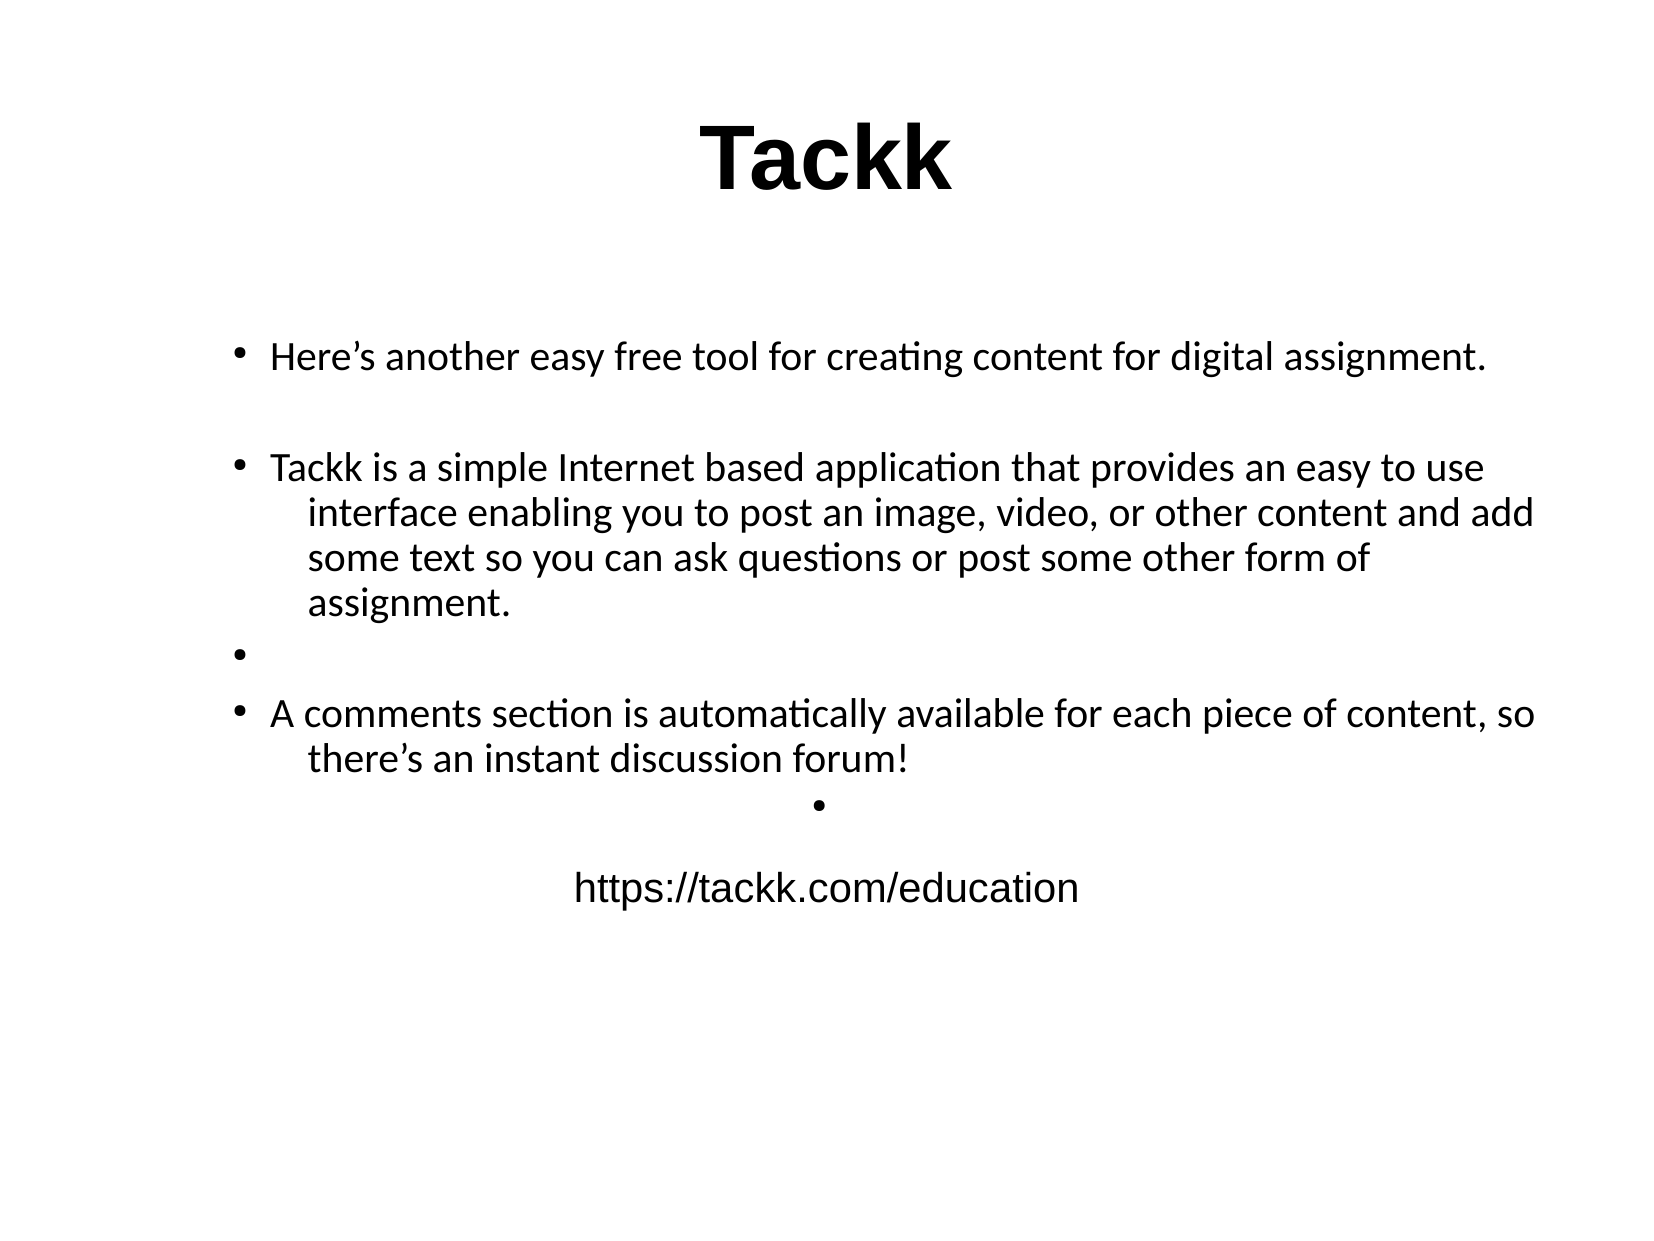

# Tackk
Here’s another easy free tool for creating content for digital assignment.
Tackk is a simple Internet based application that provides an easy to use interface enabling you to post an image, video, or other content and add some text so you can ask questions or post some other form of assignment.
A comments section is automatically available for each piece of content, so there’s an instant discussion forum!
https://tackk.com/education